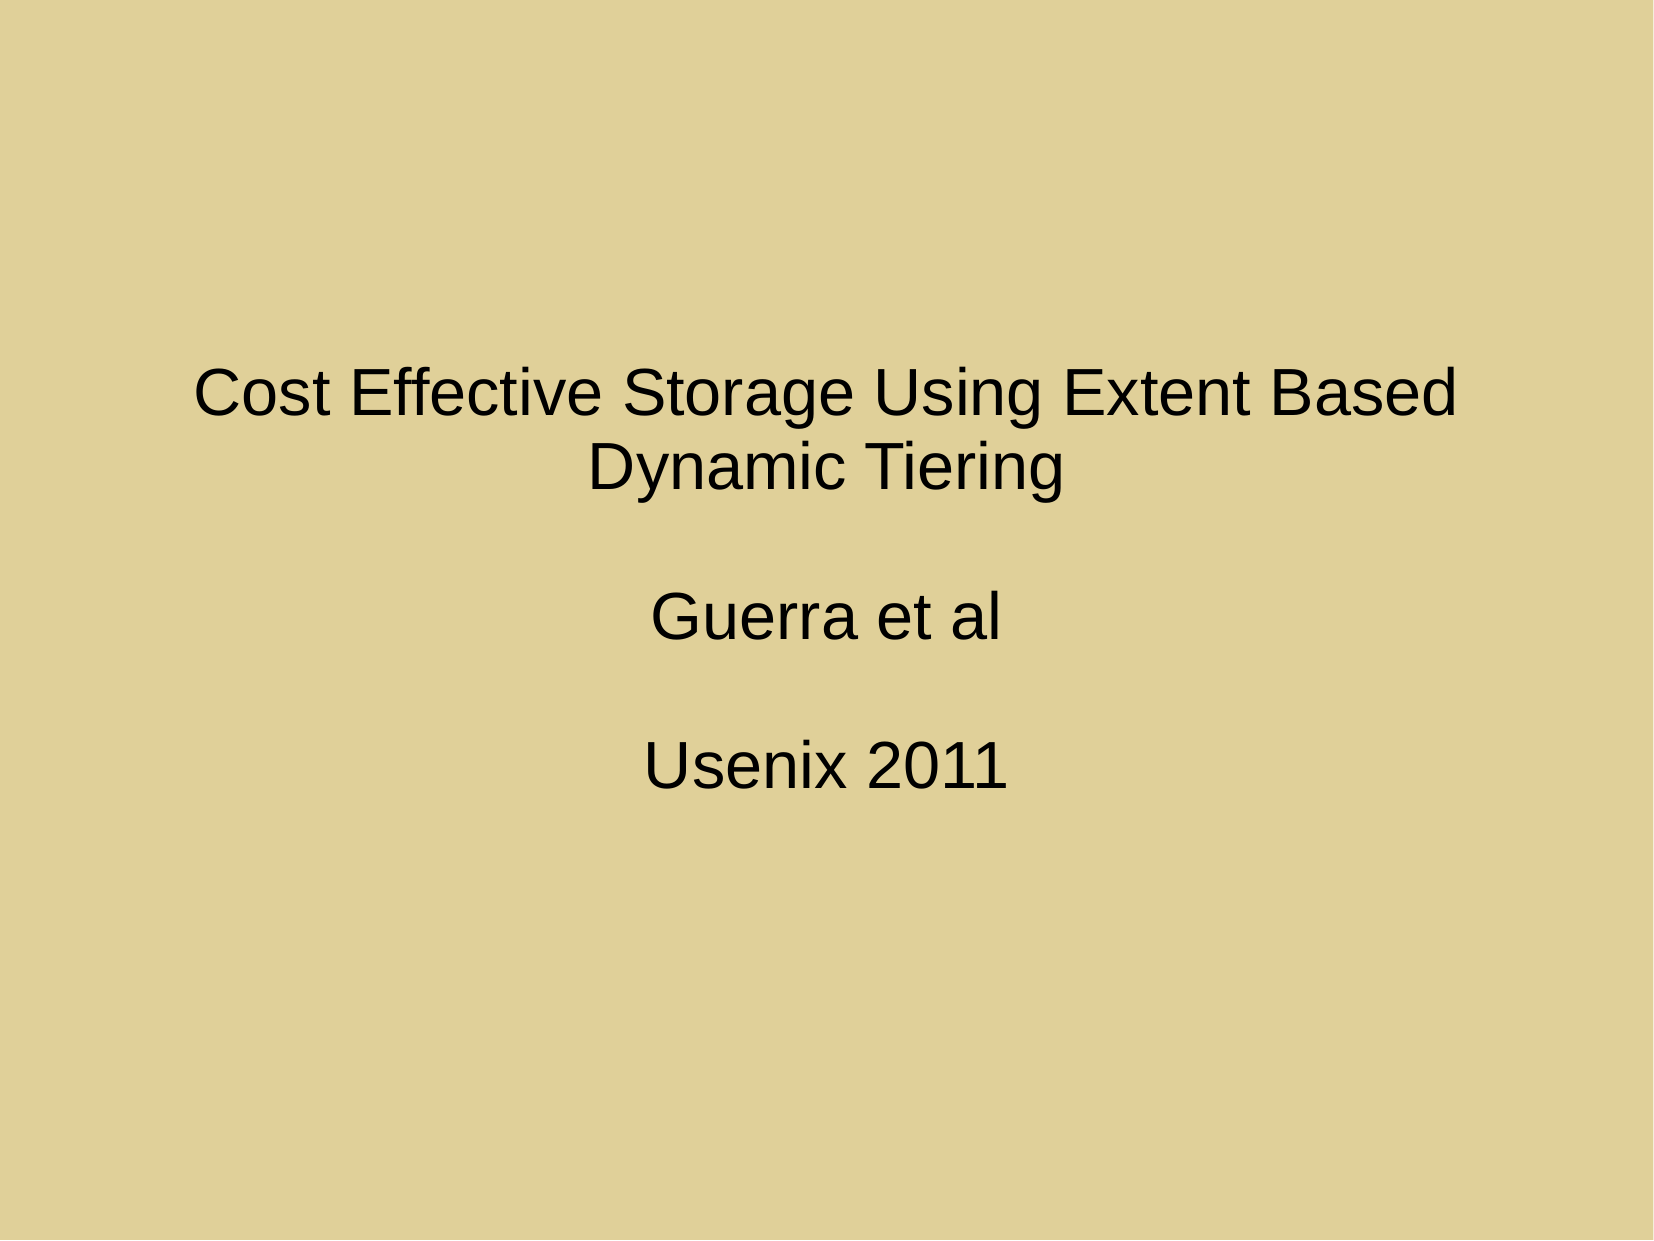

# Cost Effective Storage Using Extent Based Dynamic Tiering
Guerra et al
Usenix 2011